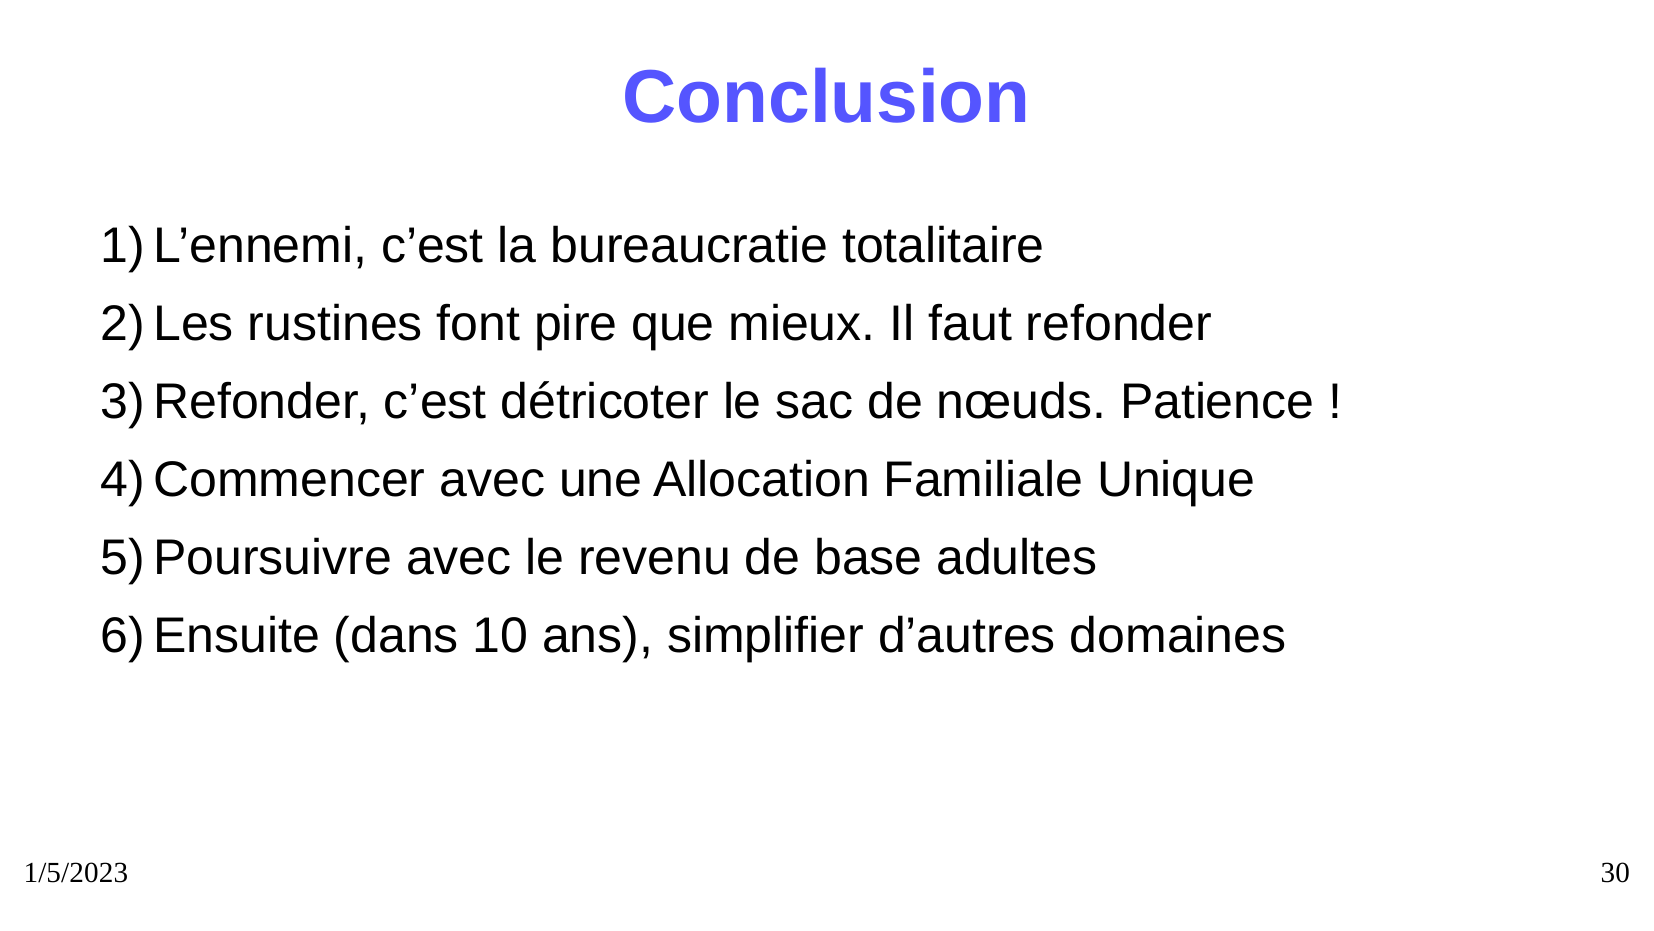

# Conclusion
L’ennemi, c’est la bureaucratie totalitaire
Les rustines font pire que mieux. Il faut refonder
Refonder, c’est détricoter le sac de nœuds. Patience !
Commencer avec une Allocation Familiale Unique
Poursuivre avec le revenu de base adultes
Ensuite (dans 10 ans), simplifier d’autres domaines
1/5/2023
30